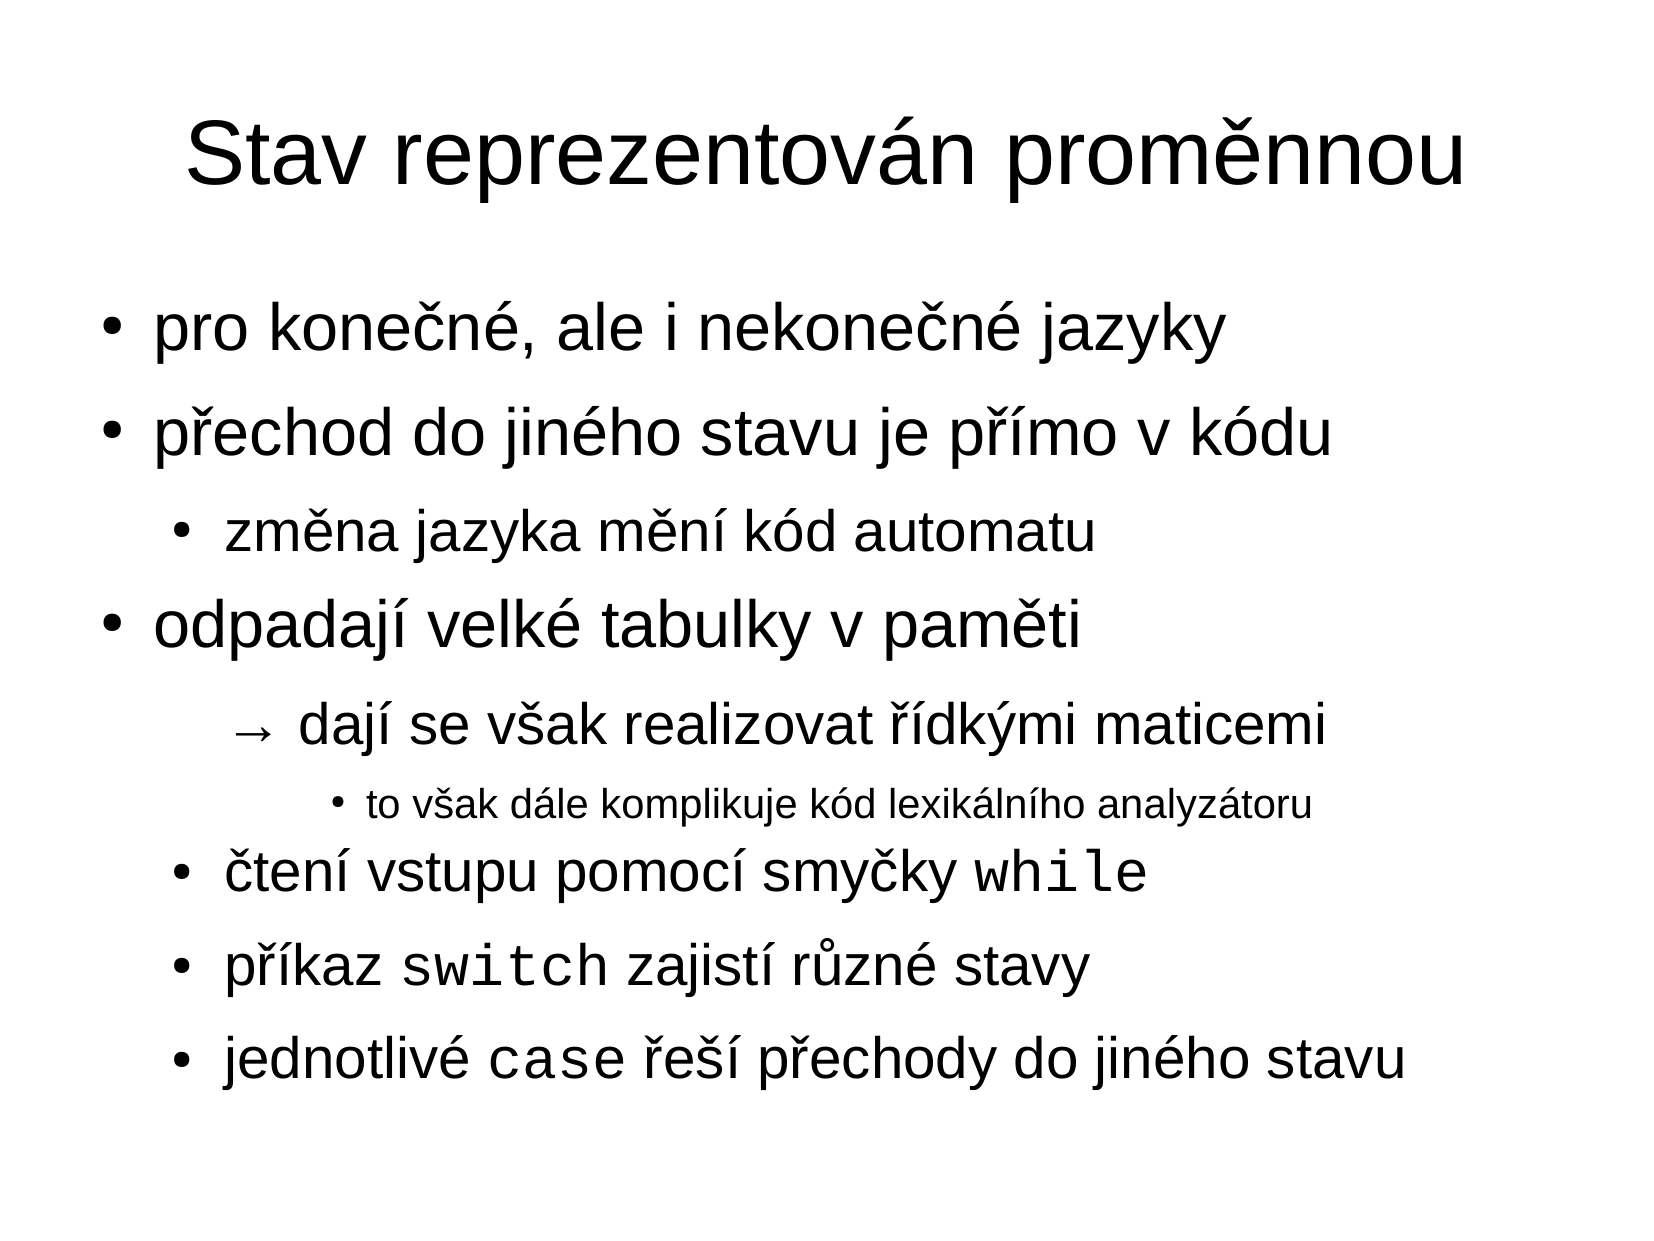

# Stav reprezentován proměnnou
pro konečné, ale i nekonečné jazyky
přechod do jiného stavu je přímo v kódu
změna jazyka mění kód automatu
odpadají velké tabulky v paměti
→ dají se však realizovat řídkými maticemi
to však dále komplikuje kód lexikálního analyzátoru
čtení vstupu pomocí smyčky while
příkaz switch zajistí různé stavy
jednotlivé case řeší přechody do jiného stavu